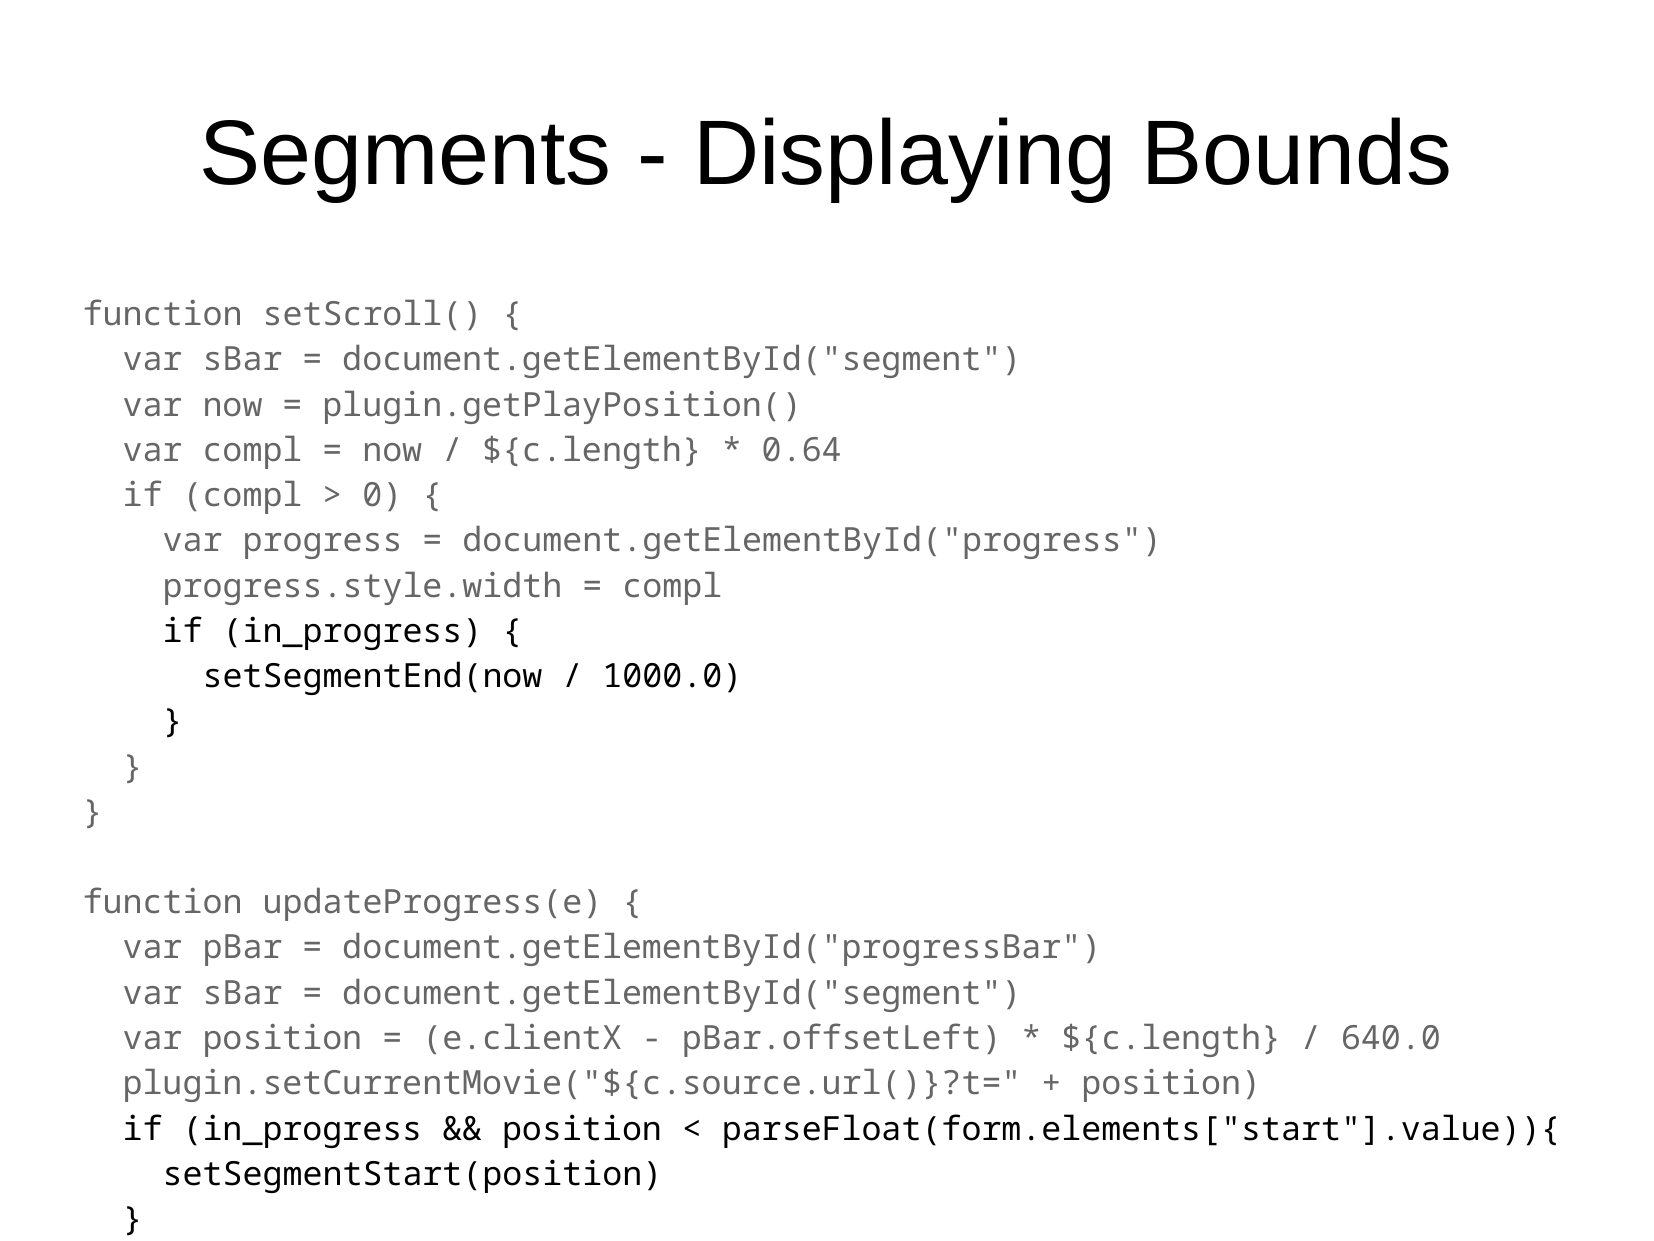

# Segments - Displaying Bounds
function setScroll() {
 var sBar = document.getElementById("segment")
 var now = plugin.getPlayPosition()
 var compl = now / ${c.length} * 0.64
 if (compl > 0) {
 var progress = document.getElementById("progress")
 progress.style.width = compl
 if (in_progress) {
 setSegmentEnd(now / 1000.0)
 }
 }
}
function updateProgress(e) {
 var pBar = document.getElementById("progressBar")
 var sBar = document.getElementById("segment")
 var position = (e.clientX - pBar.offsetLeft) * ${c.length} / 640.0
 plugin.setCurrentMovie("${c.source.url()}?t=" + position)
 if (in_progress && position < parseFloat(form.elements["start"].value)){
 setSegmentStart(position)
 }
}